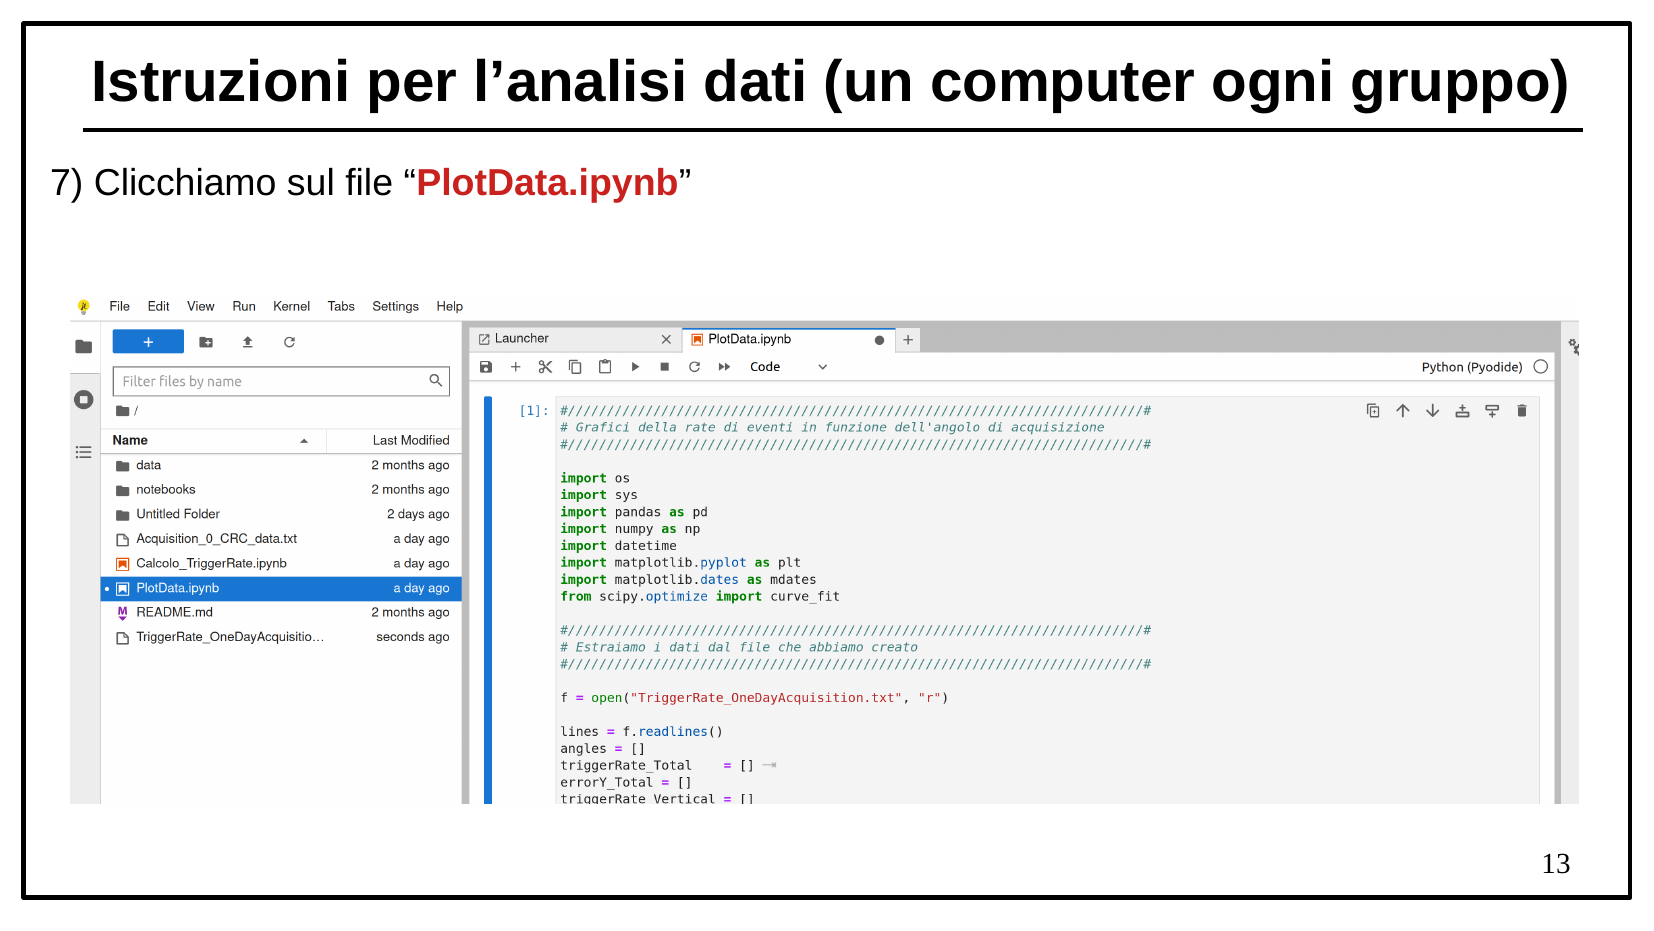

Istruzioni per l’analisi dati (un computer ogni gruppo)
7) Clicchiamo sul file “PlotData.ipynb”
13